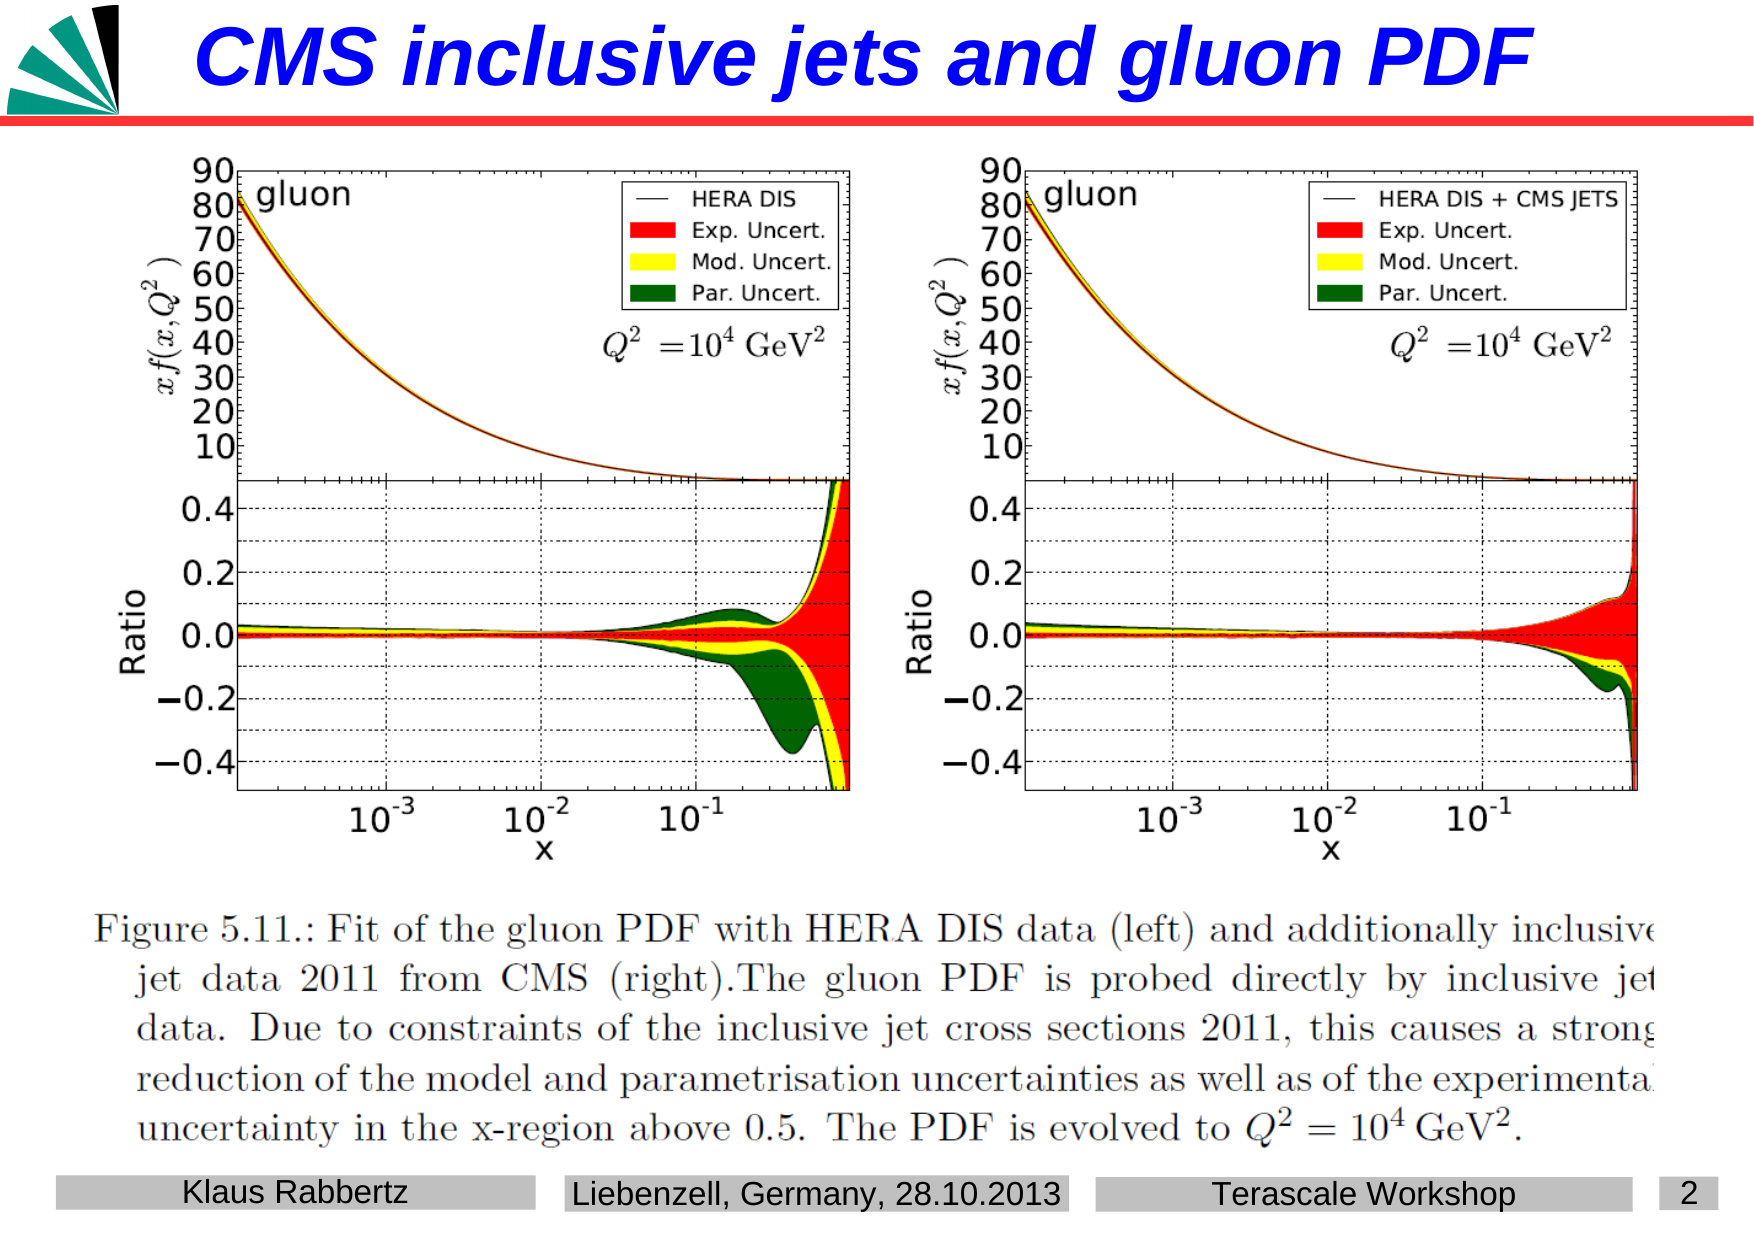

# CMS inclusive jets and gluon PDF